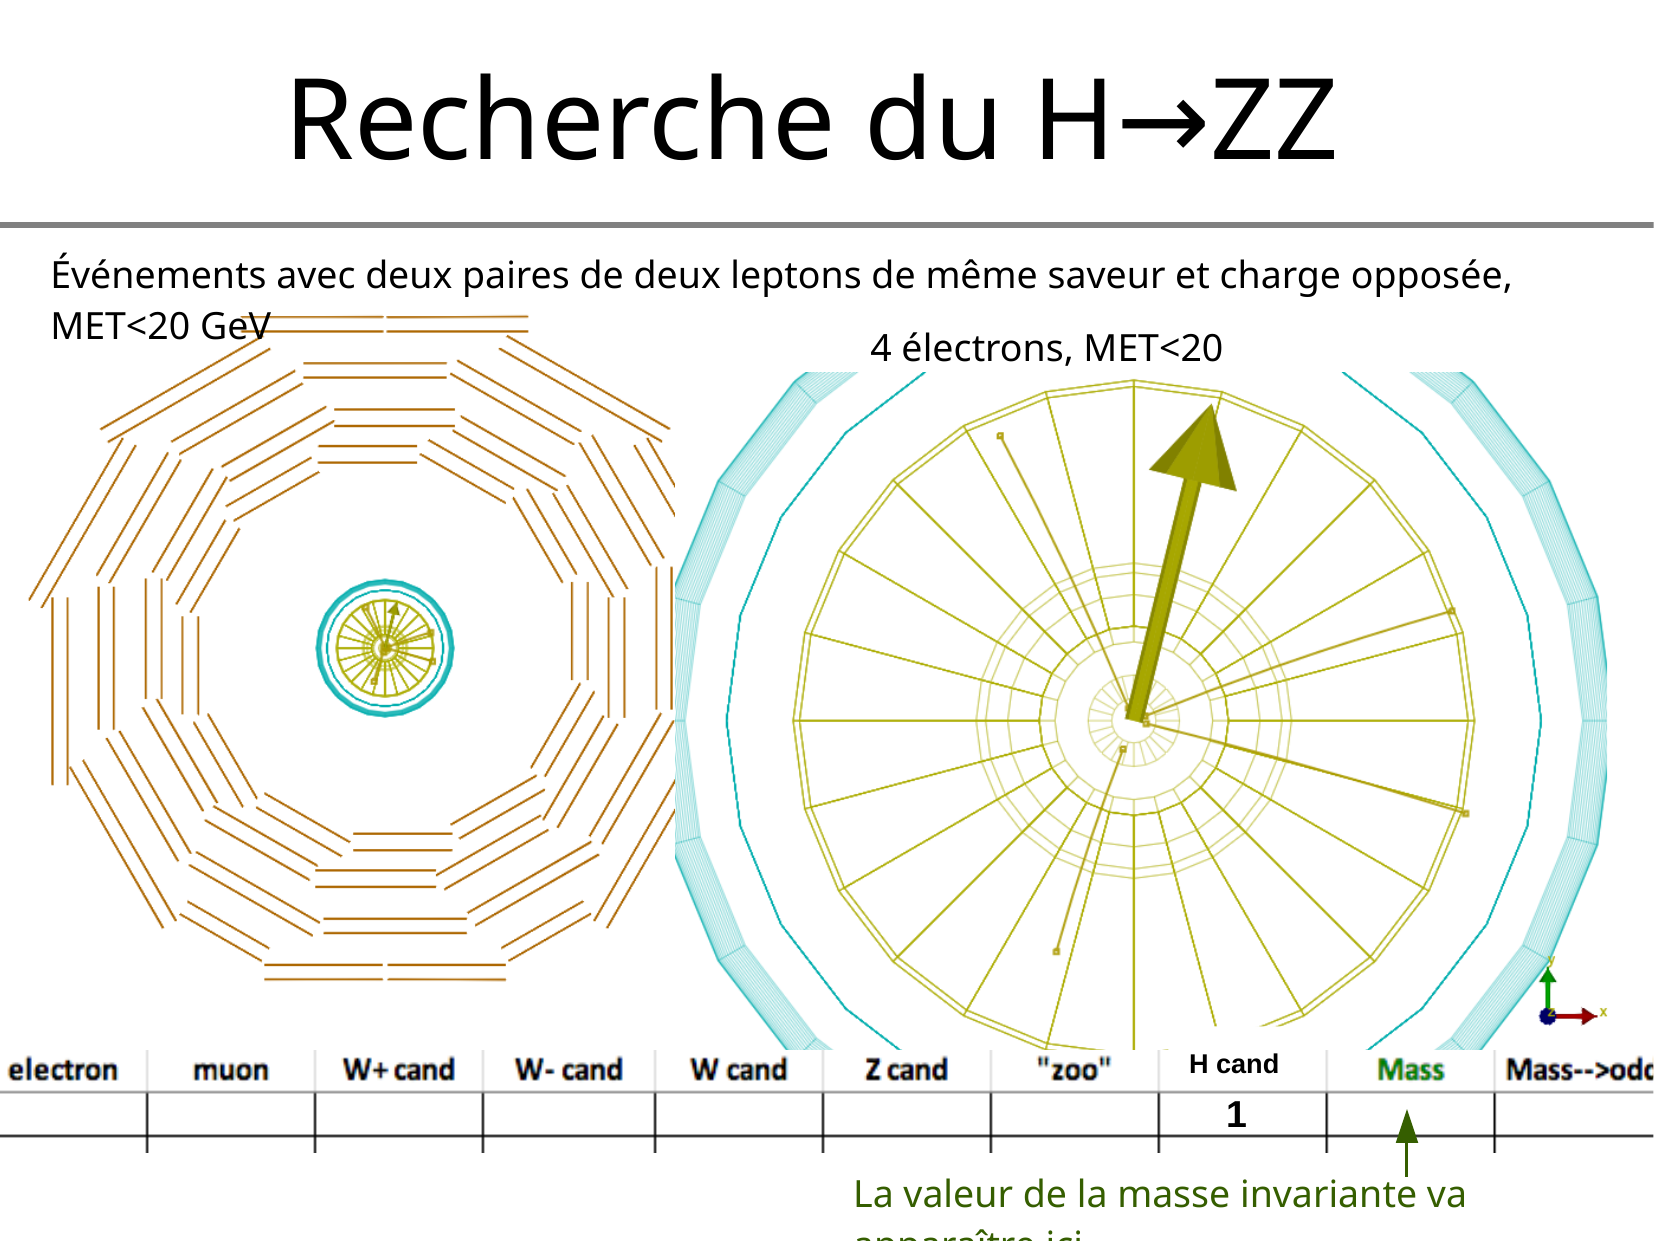

Recherche du H→ZZ
Événements avec deux paires de deux leptons de même saveur et charge opposée, MET<20 GeV
4 électrons, MET<20
H cand
1
La valeur de la masse invariante va apparaître ici